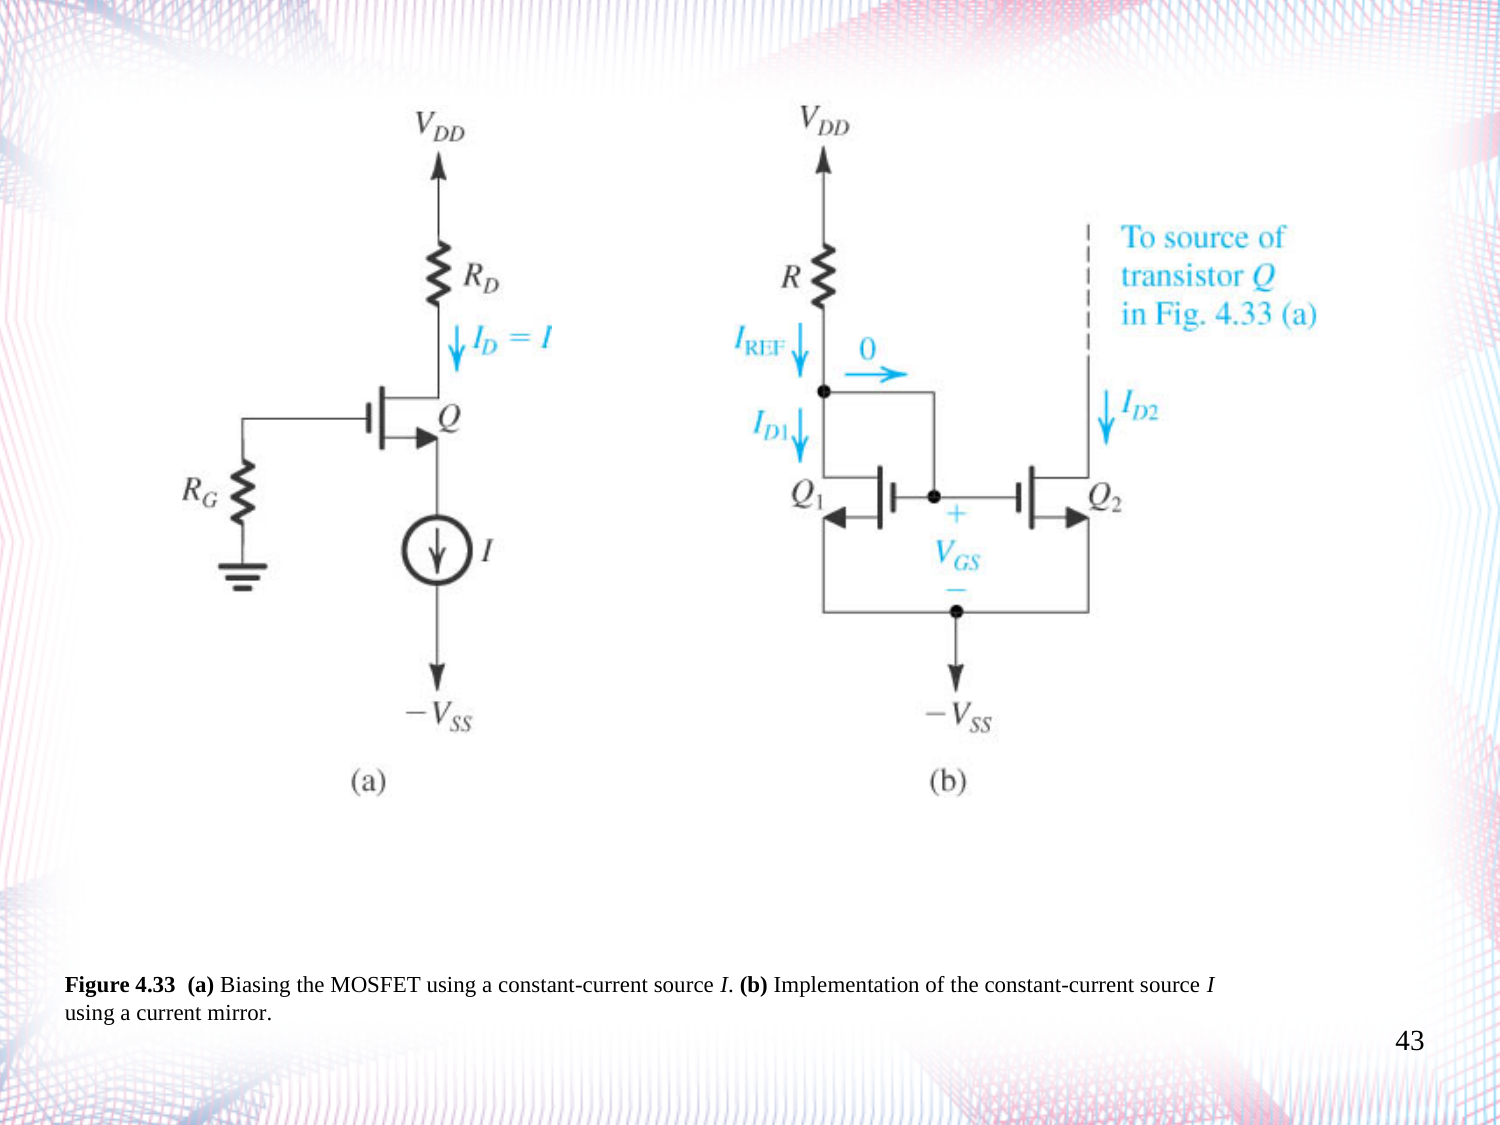

Figure 4.33 (a) Biasing the MOSFET using a constant-current source I. (b) Implementation of the constant-current source I using a current mirror.
43